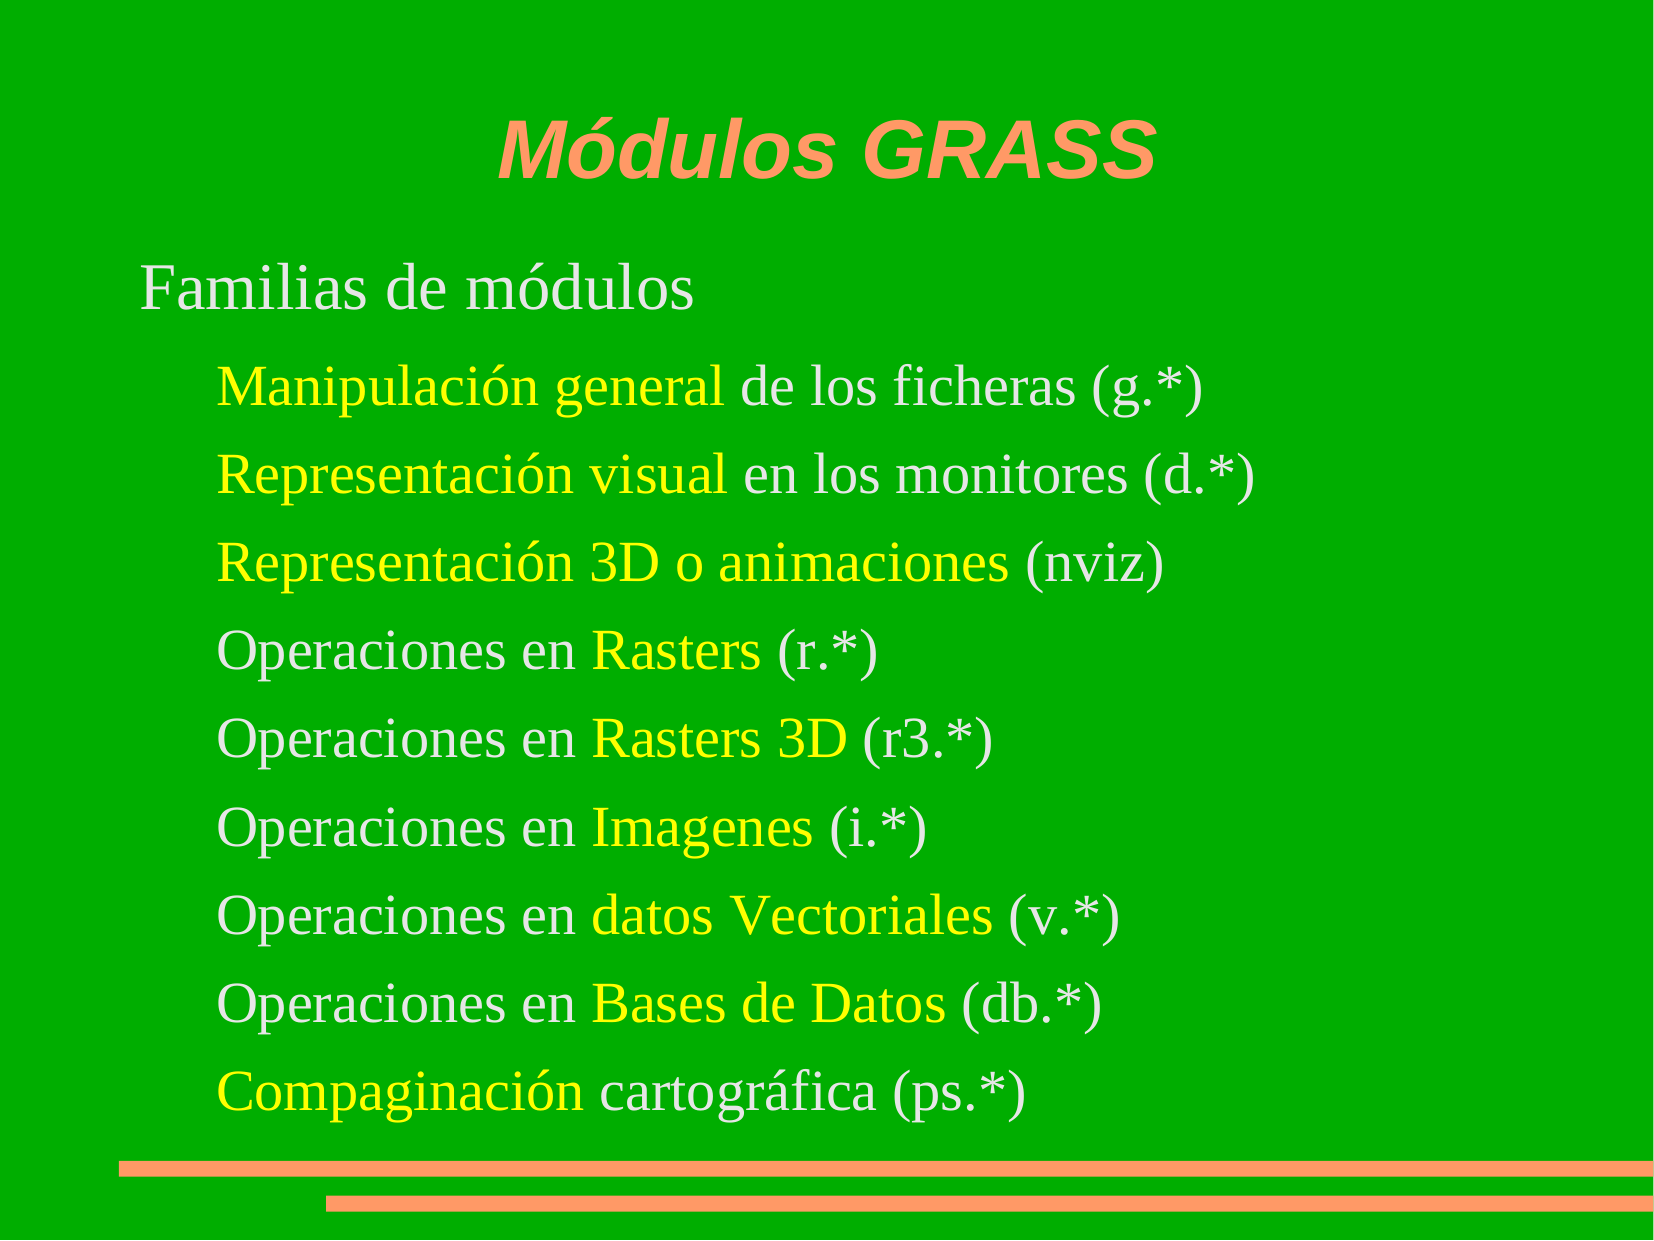

# Módulos GRASS
Familias de módulos
Manipulación general de los ficheras (g.*)
Representación visual en los monitores (d.*)
Representación 3D o animaciones (nviz)
Operaciones en Rasters (r.*)
Operaciones en Rasters 3D (r3.*)
Operaciones en Imagenes (i.*)
Operaciones en datos Vectoriales (v.*)
Operaciones en Bases de Datos (db.*)
Compaginación cartográfica (ps.*)